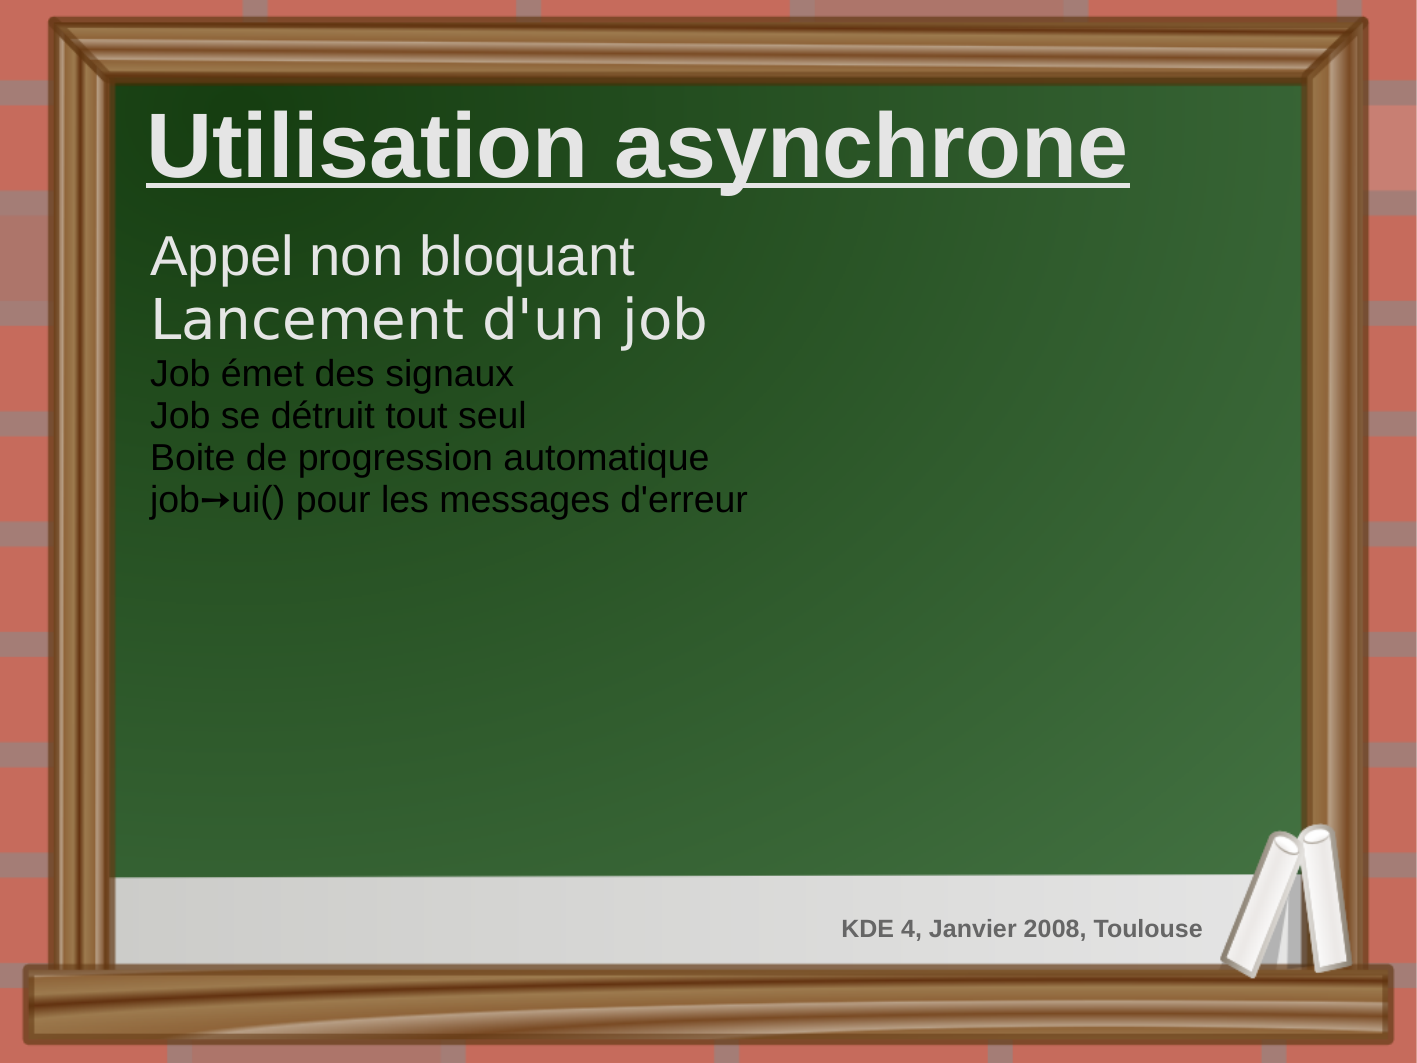

Utilisation asynchrone
Appel non bloquant
Lancement d'un job
Job émet des signaux
Job se détruit tout seul
Boite de progression automatique
job➙ui() pour les messages d'erreur